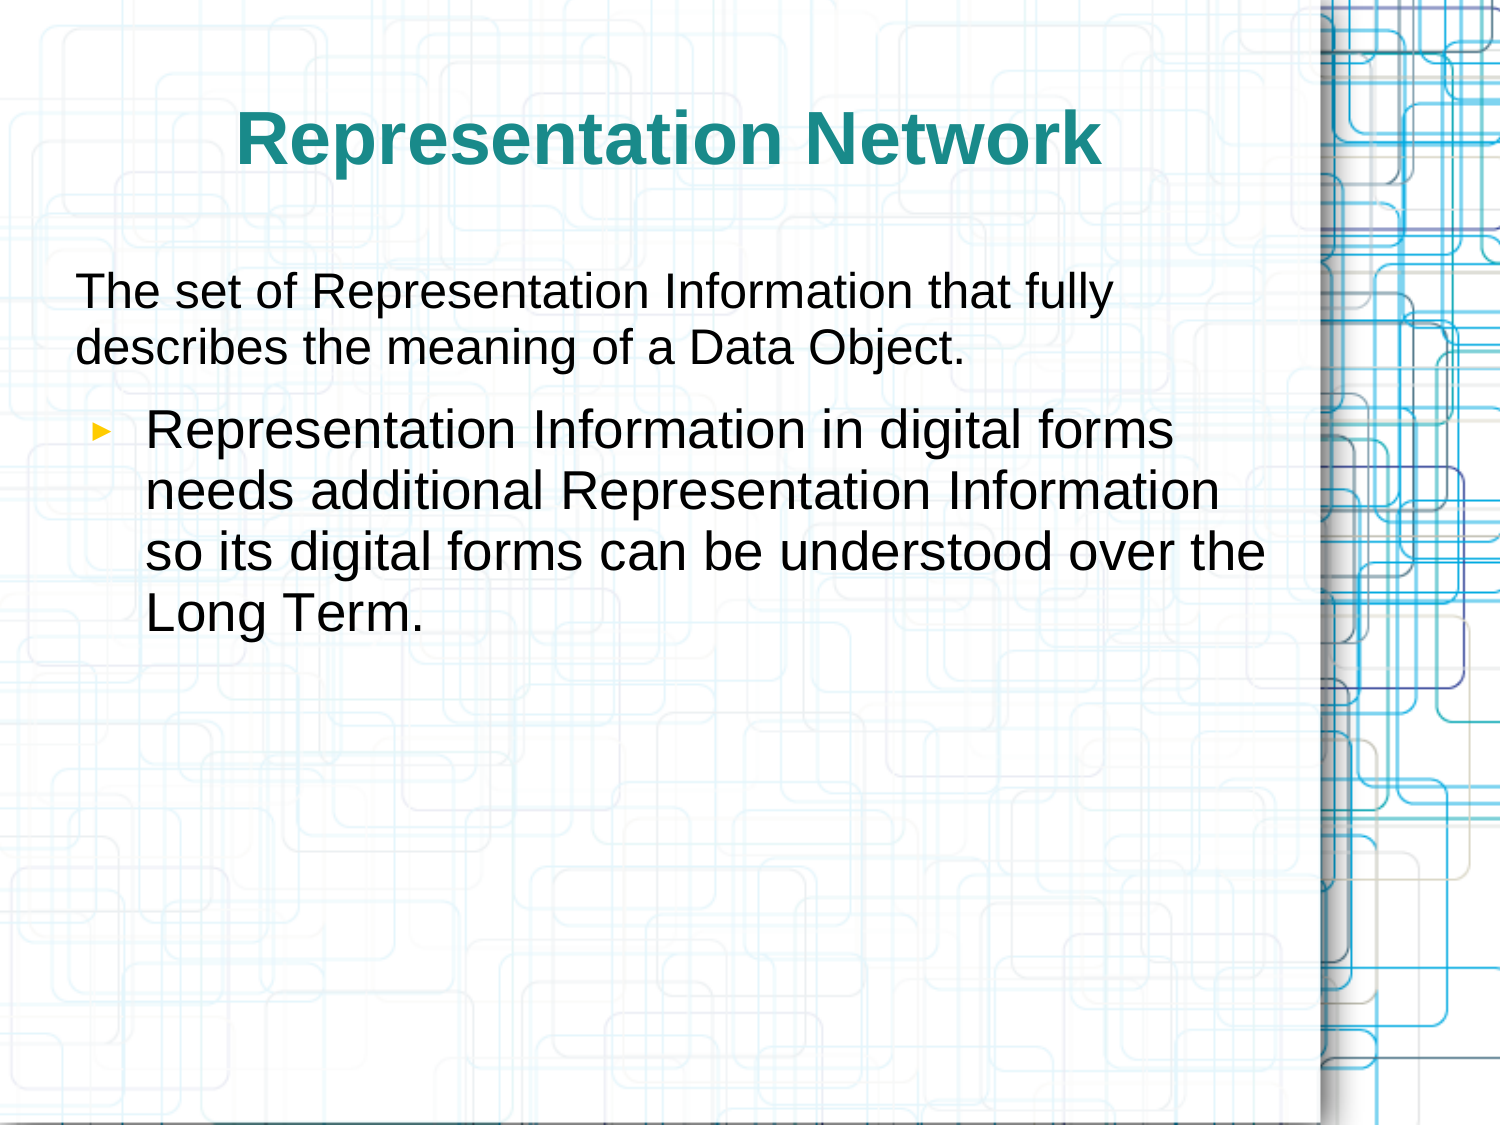

# Representation Network
The set of Representation Information that fully describes the meaning of a Data Object.
Representation Information in digital forms needs additional Representation Information so its digital forms can be understood over the Long Term.